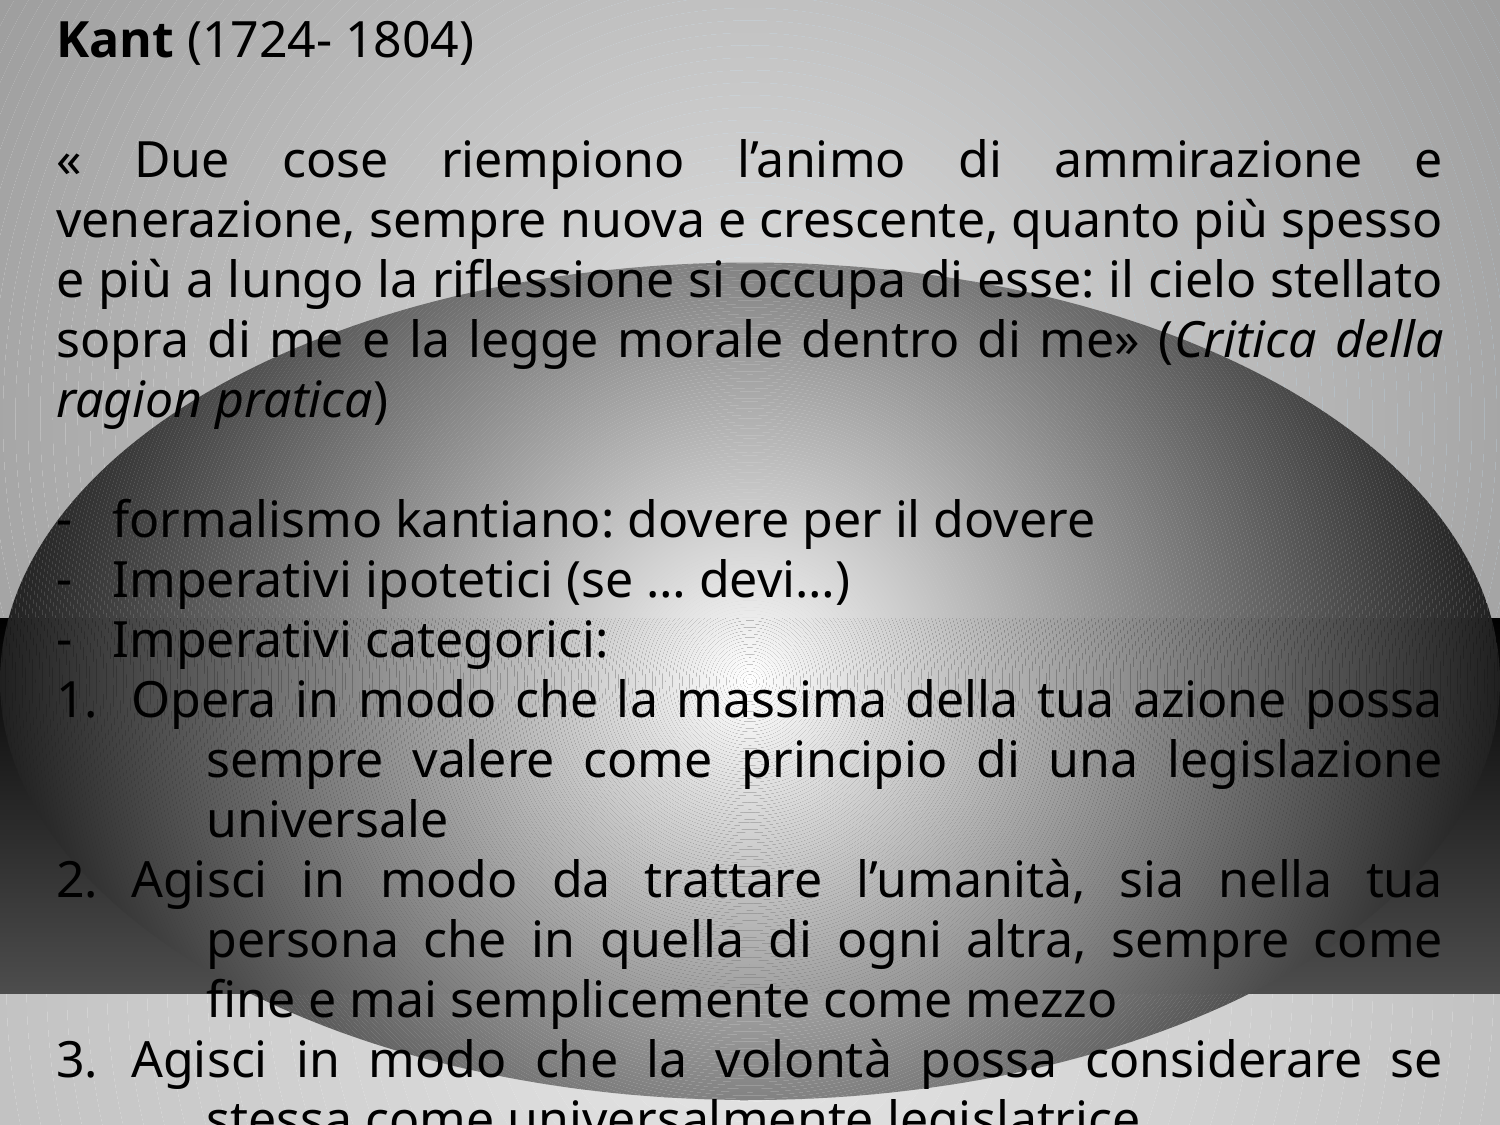

Kant (1724- 1804)
« Due cose riempiono l’animo di ammirazione e venerazione, sempre nuova e crescente, quanto più spesso e più a lungo la riflessione si occupa di esse: il cielo stellato sopra di me e la legge morale dentro di me» (Critica della ragion pratica)
formalismo kantiano: dovere per il dovere
Imperativi ipotetici (se … devi…)
Imperativi categorici:
Opera in modo che la massima della tua azione possa sempre valere come principio di una legislazione universale
Agisci in modo da trattare l’umanità, sia nella tua persona che in quella di ogni altra, sempre come fine e mai semplicemente come mezzo
Agisci in modo che la volontà possa considerare se stessa come universalmente legislatrice